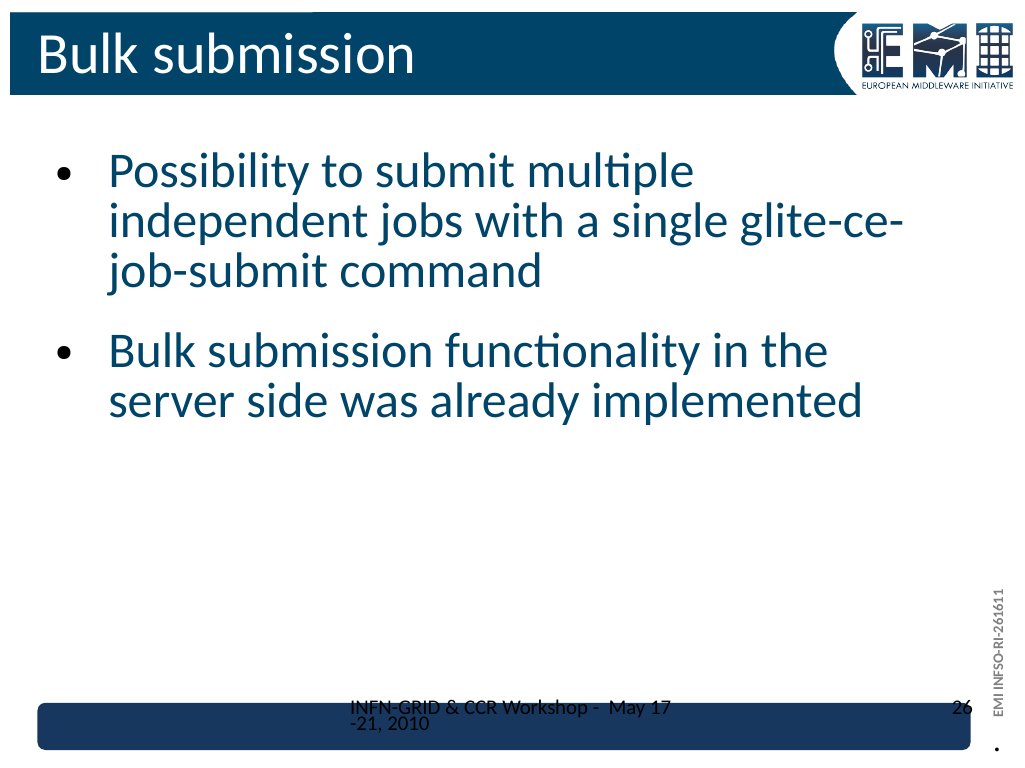

# Bulk submission
Possibility to submit multiple independent jobs with a single glite-ce-job-submit command
Bulk submission functionality in the server side was already implemented
INFN-GRID & CCR Workshop - May 17-21, 2010
26